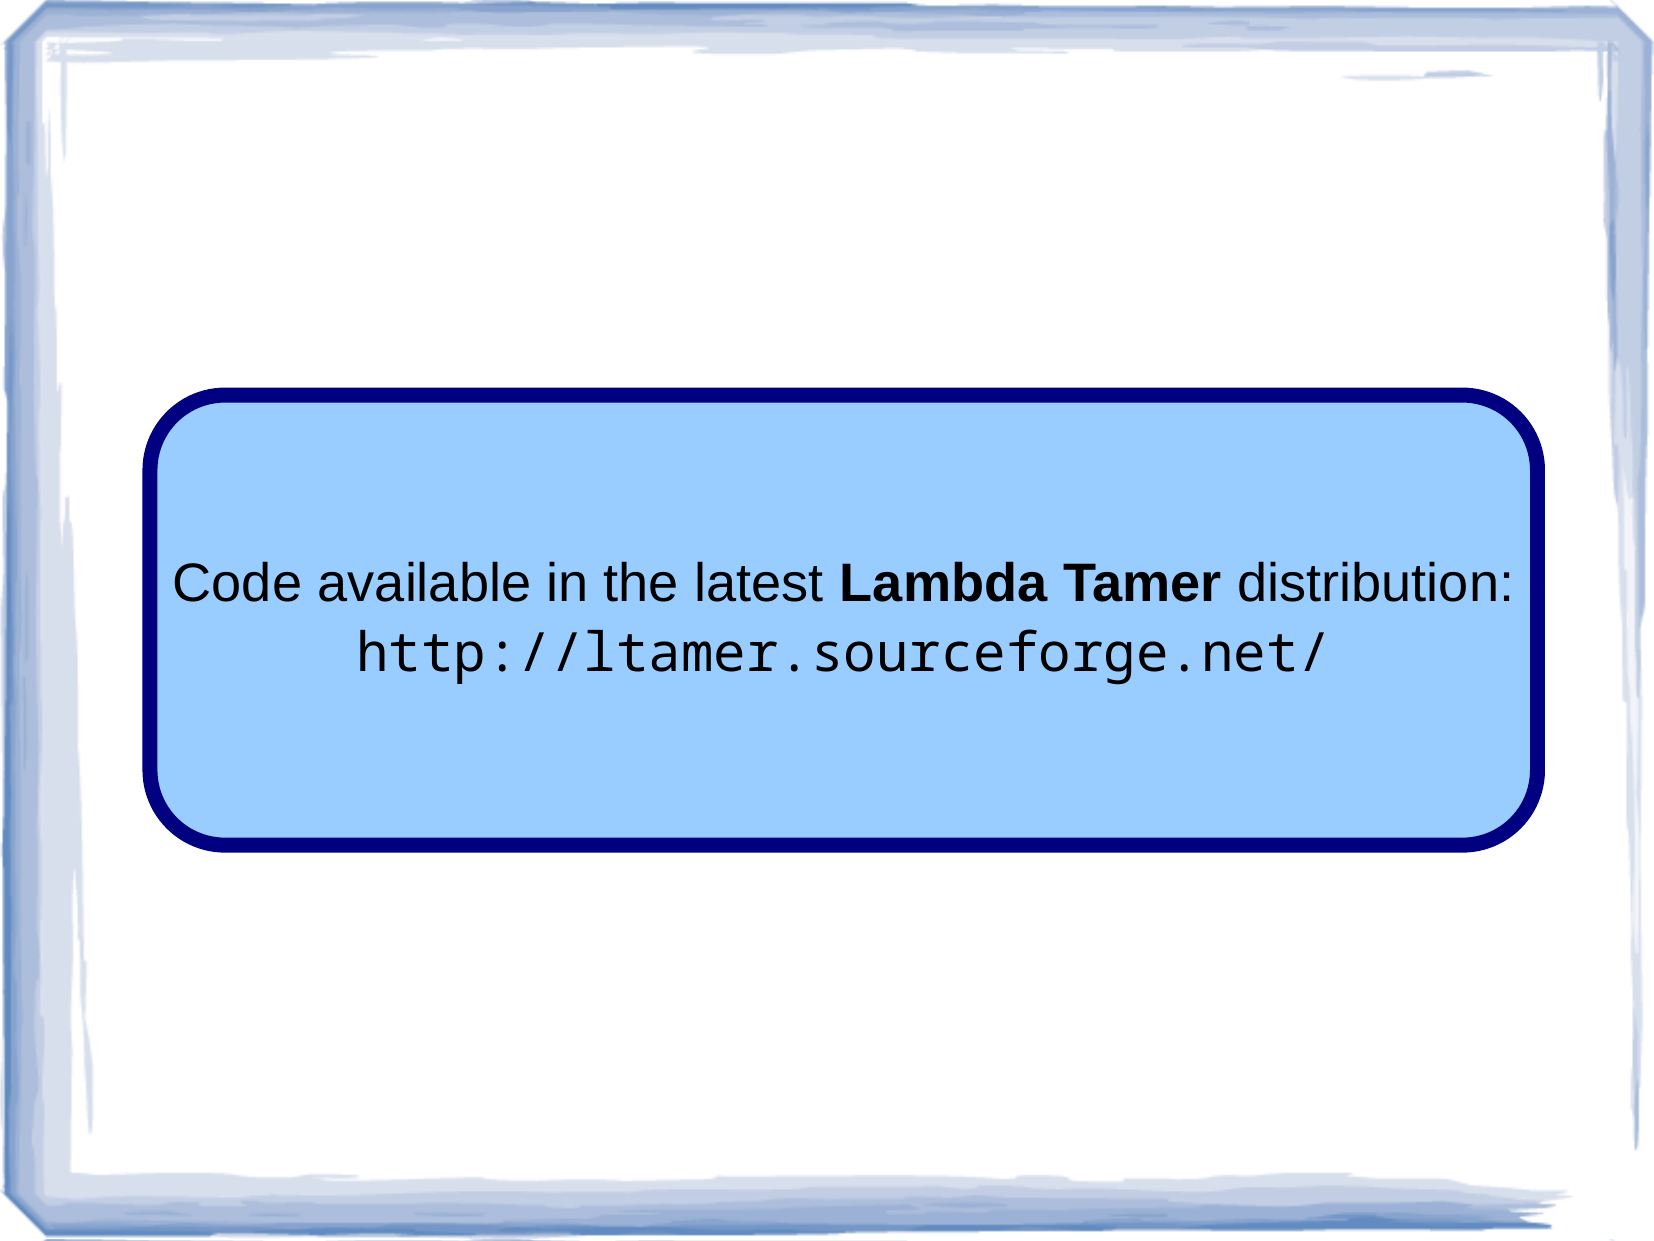

Code available in the latest Lambda Tamer distribution:
http://ltamer.sourceforge.net/